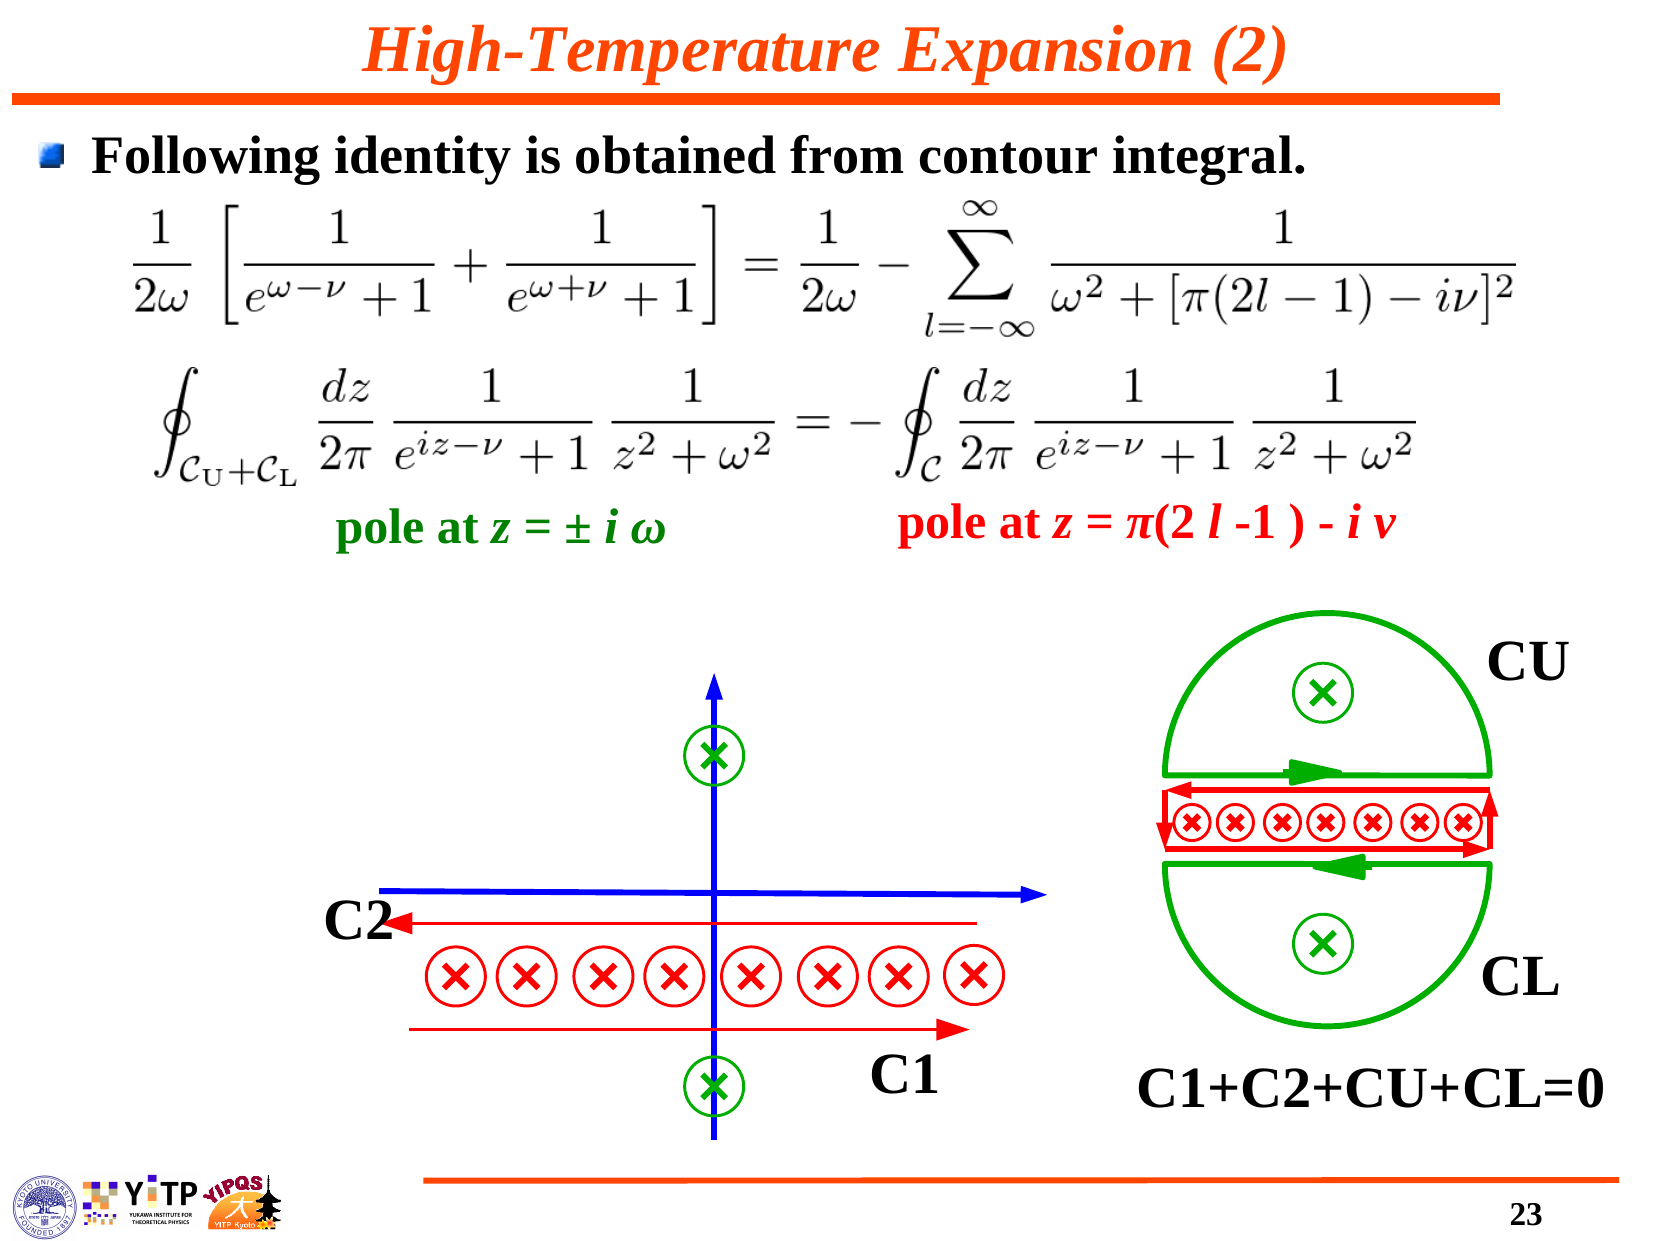

# High-Temperature Expansion (2)
Following identity is obtained from contour integral.
pole at z = π(2 l -1 ) - i ν
pole at z = ± i ω
CU
CL
C1+C2+CU+CL=0
C2
C1